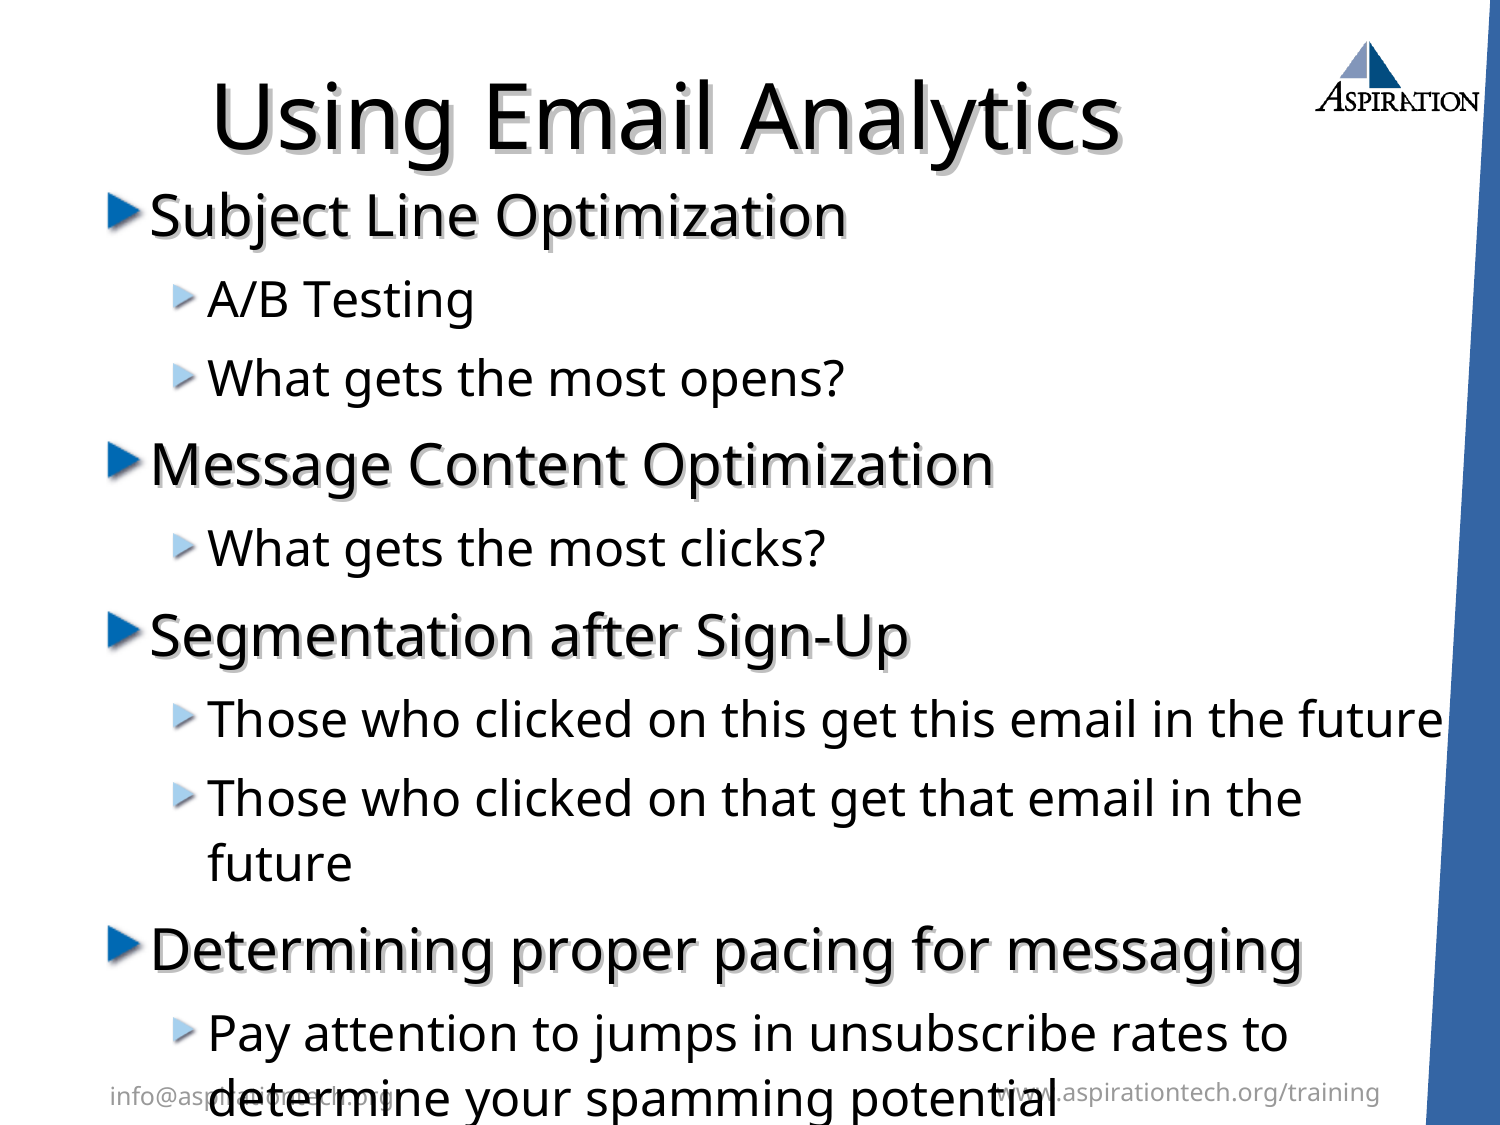

# Using Email Analytics
Subject Line Optimization
A/B Testing
What gets the most opens?
Message Content Optimization
What gets the most clicks?
Segmentation after Sign-Up
Those who clicked on this get this email in the future
Those who clicked on that get that email in the future
Determining proper pacing for messaging
Pay attention to jumps in unsubscribe rates to determine your spamming potential